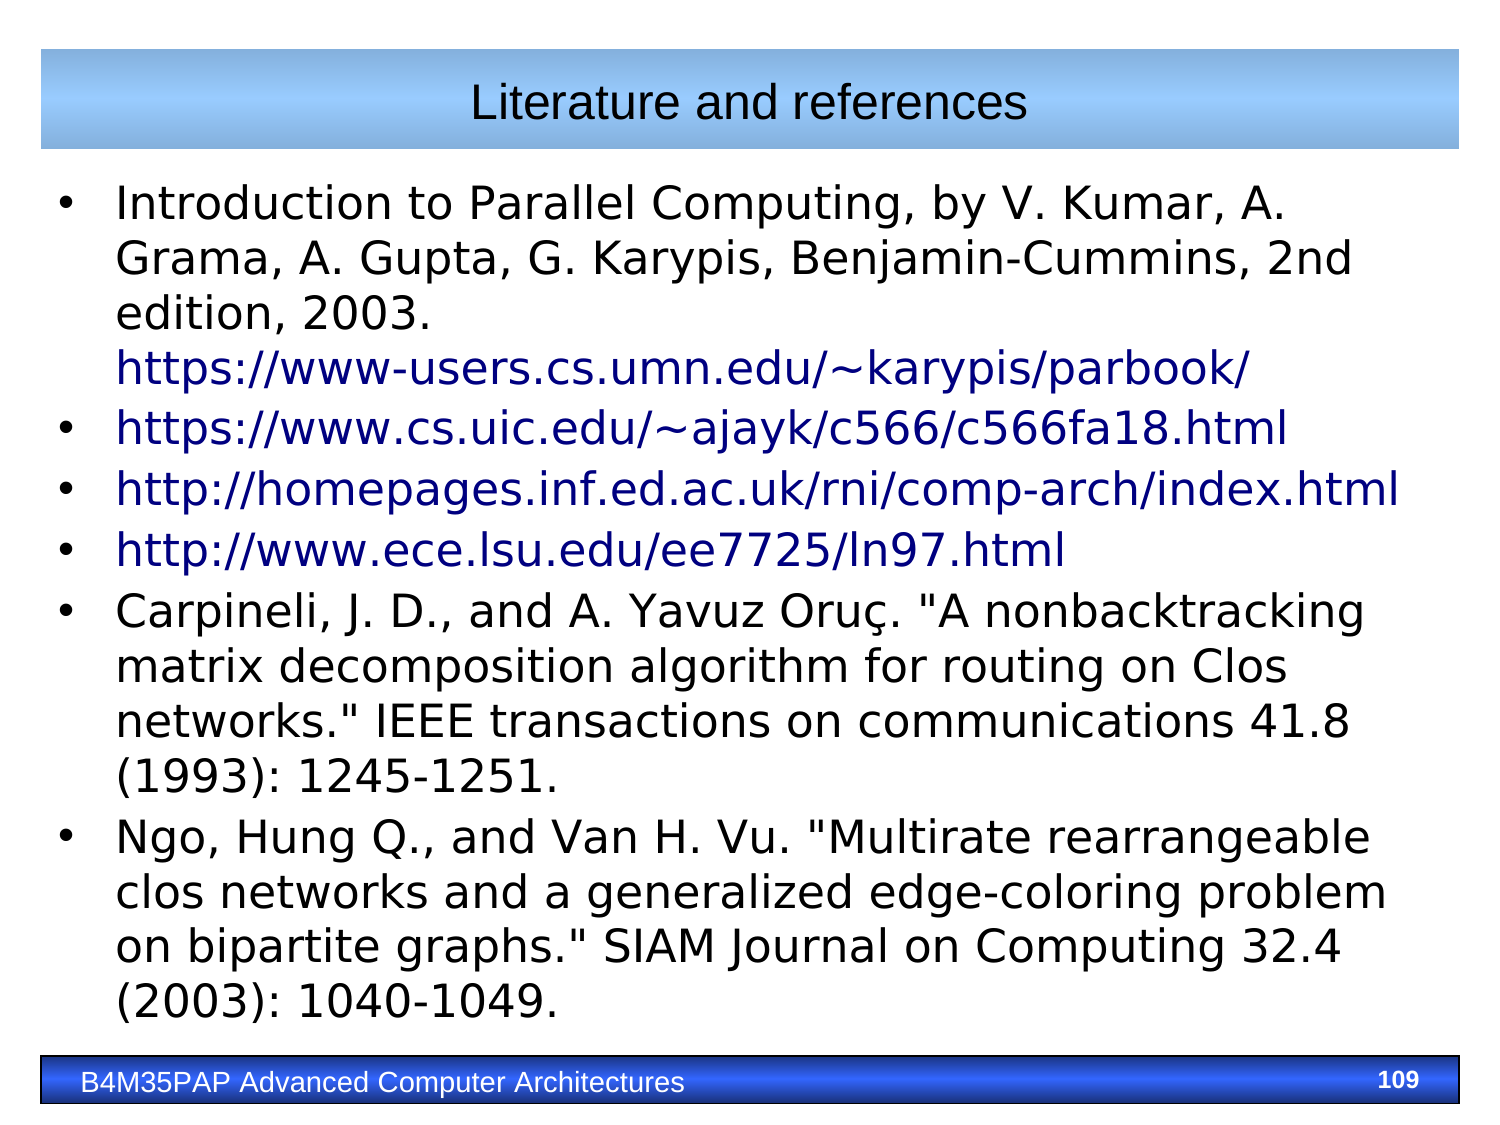

# Literature and references
Introduction to Parallel Computing, by V. Kumar, A. Grama, A. Gupta, G. Karypis, Benjamin-Cummins, 2nd edition, 2003. https://www-users.cs.umn.edu/~karypis/parbook/
https://www.cs.uic.edu/~ajayk/c566/c566fa18.html
http://homepages.inf.ed.ac.uk/rni/comp-arch/index.html
http://www.ece.lsu.edu/ee7725/ln97.html
Carpineli, J. D., and A. Yavuz Oruç. "A nonbacktracking matrix decomposition algorithm for routing on Clos networks." IEEE transactions on communications 41.8 (1993): 1245-1251.
Ngo, Hung Q., and Van H. Vu. "Multirate rearrangeable clos networks and a generalized edge-coloring problem on bipartite graphs." SIAM Journal on Computing 32.4 (2003): 1040-1049.